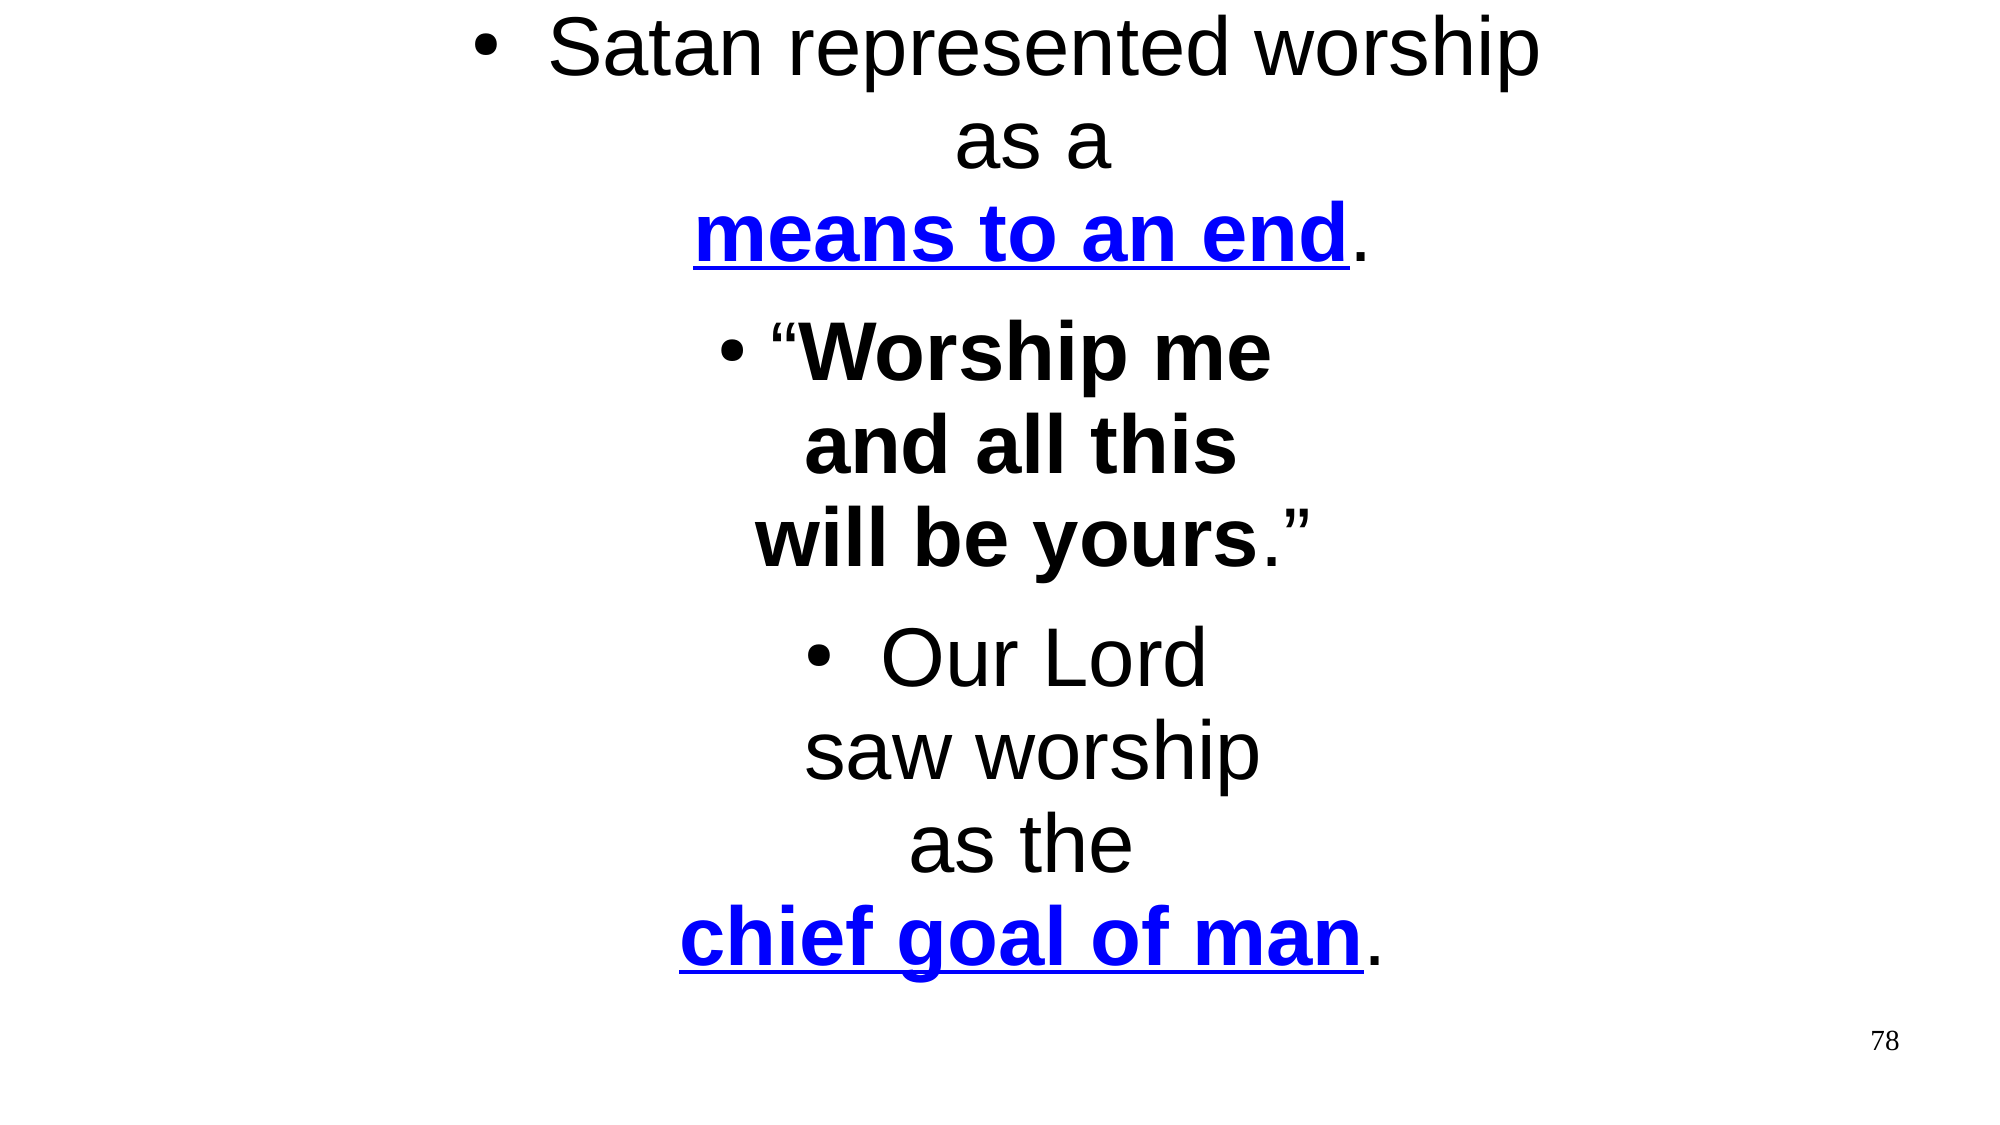

# Satan represented worship as a means to an end.
“Worship me
and all this
will be yours.”
 Our Lord
 saw worship
as the
chief goal of man.
78